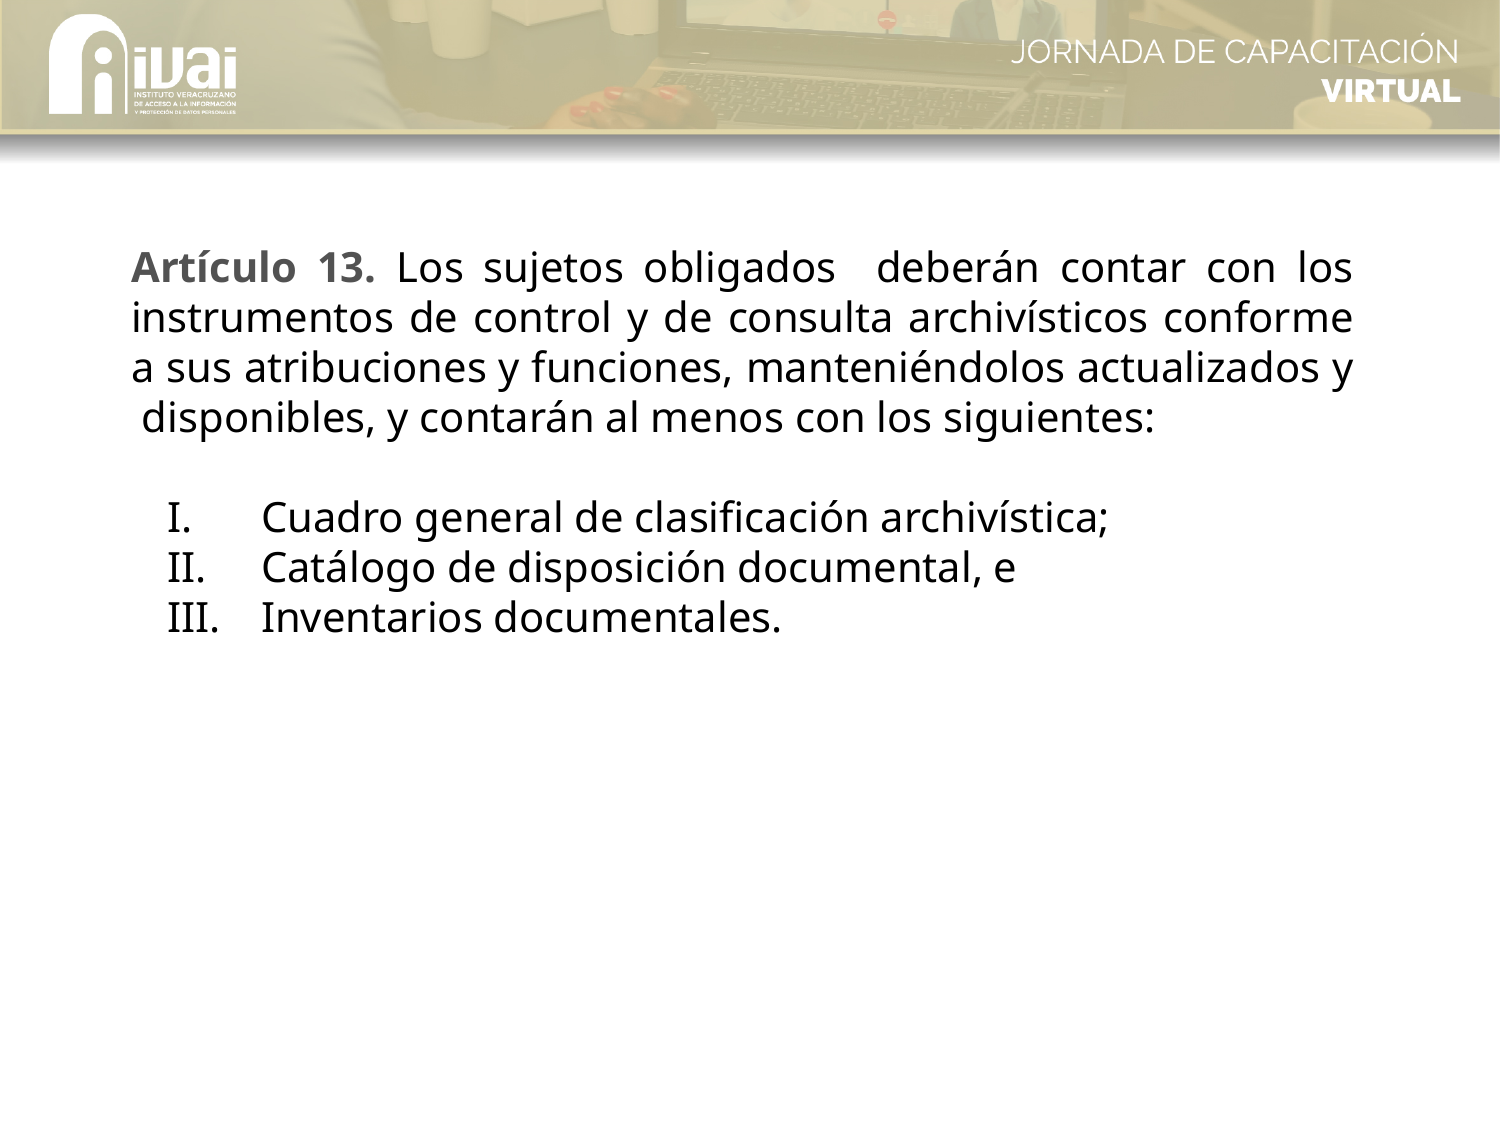

Artículo 13. Los sujetos obligados deberán contar con los instrumentos de control y de consulta archivísticos conforme a sus atribuciones y funciones, manteniéndolos actualizados y disponibles, y contarán al menos con los siguientes:
Cuadro general de clasificación archivística;
Catálogo de disposición documental, e
Inventarios documentales.